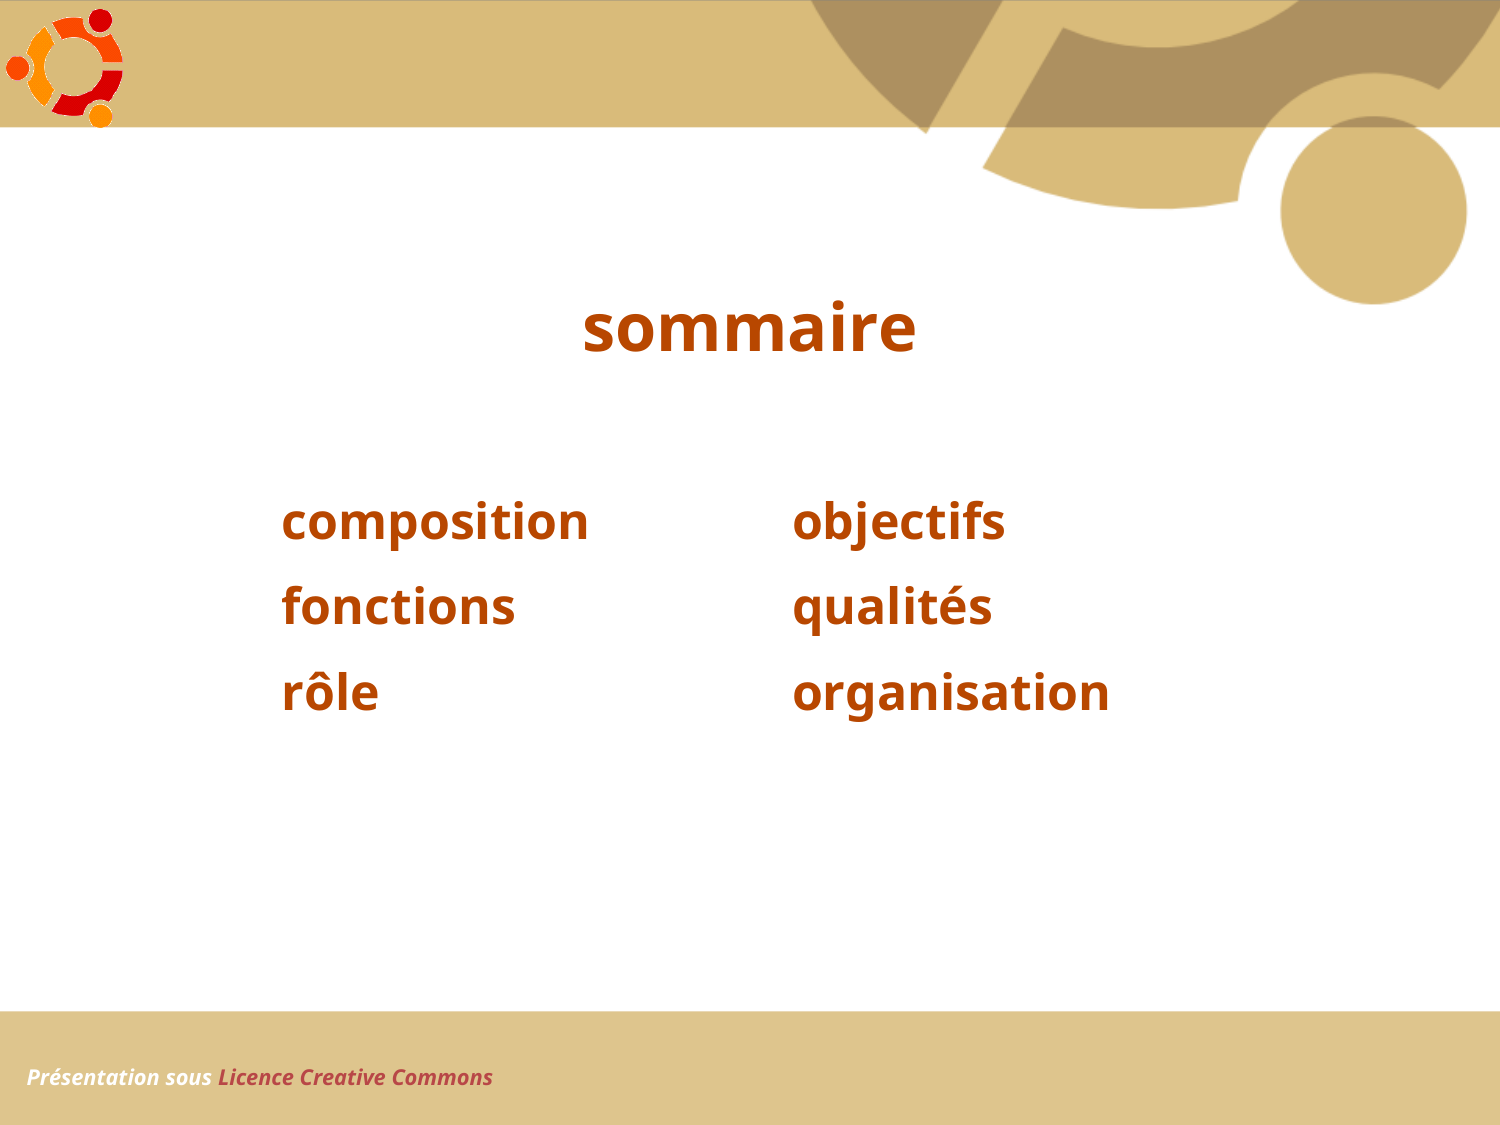

#
sommaire
composition
fonctions
rôle
objectifs
qualités
organisation